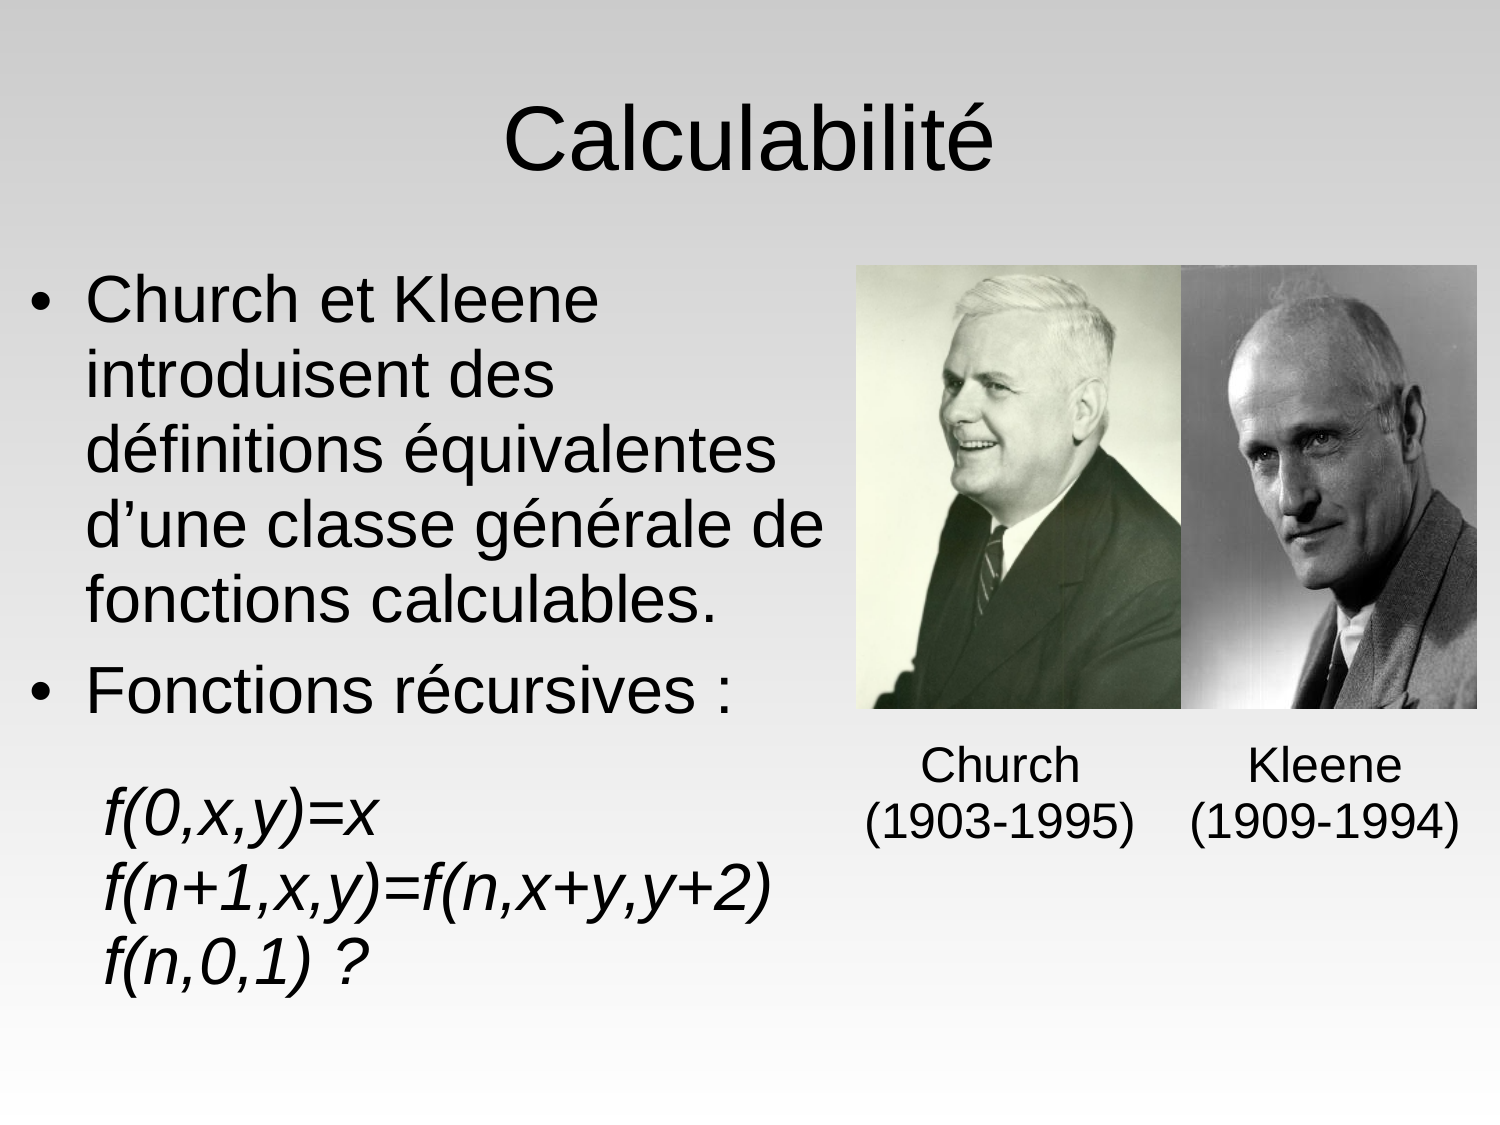

# Calculabilité
Church et Kleene introduisent des définitions équivalentes d’une classe générale de fonctions calculables.
Fonctions récursives :
Church
(1903-1995)
Kleene
(1909-1994)
f(0,x,y)=x
f(n+1,x,y)=f(n,x+y,y+2)
f(n,0,1) ?